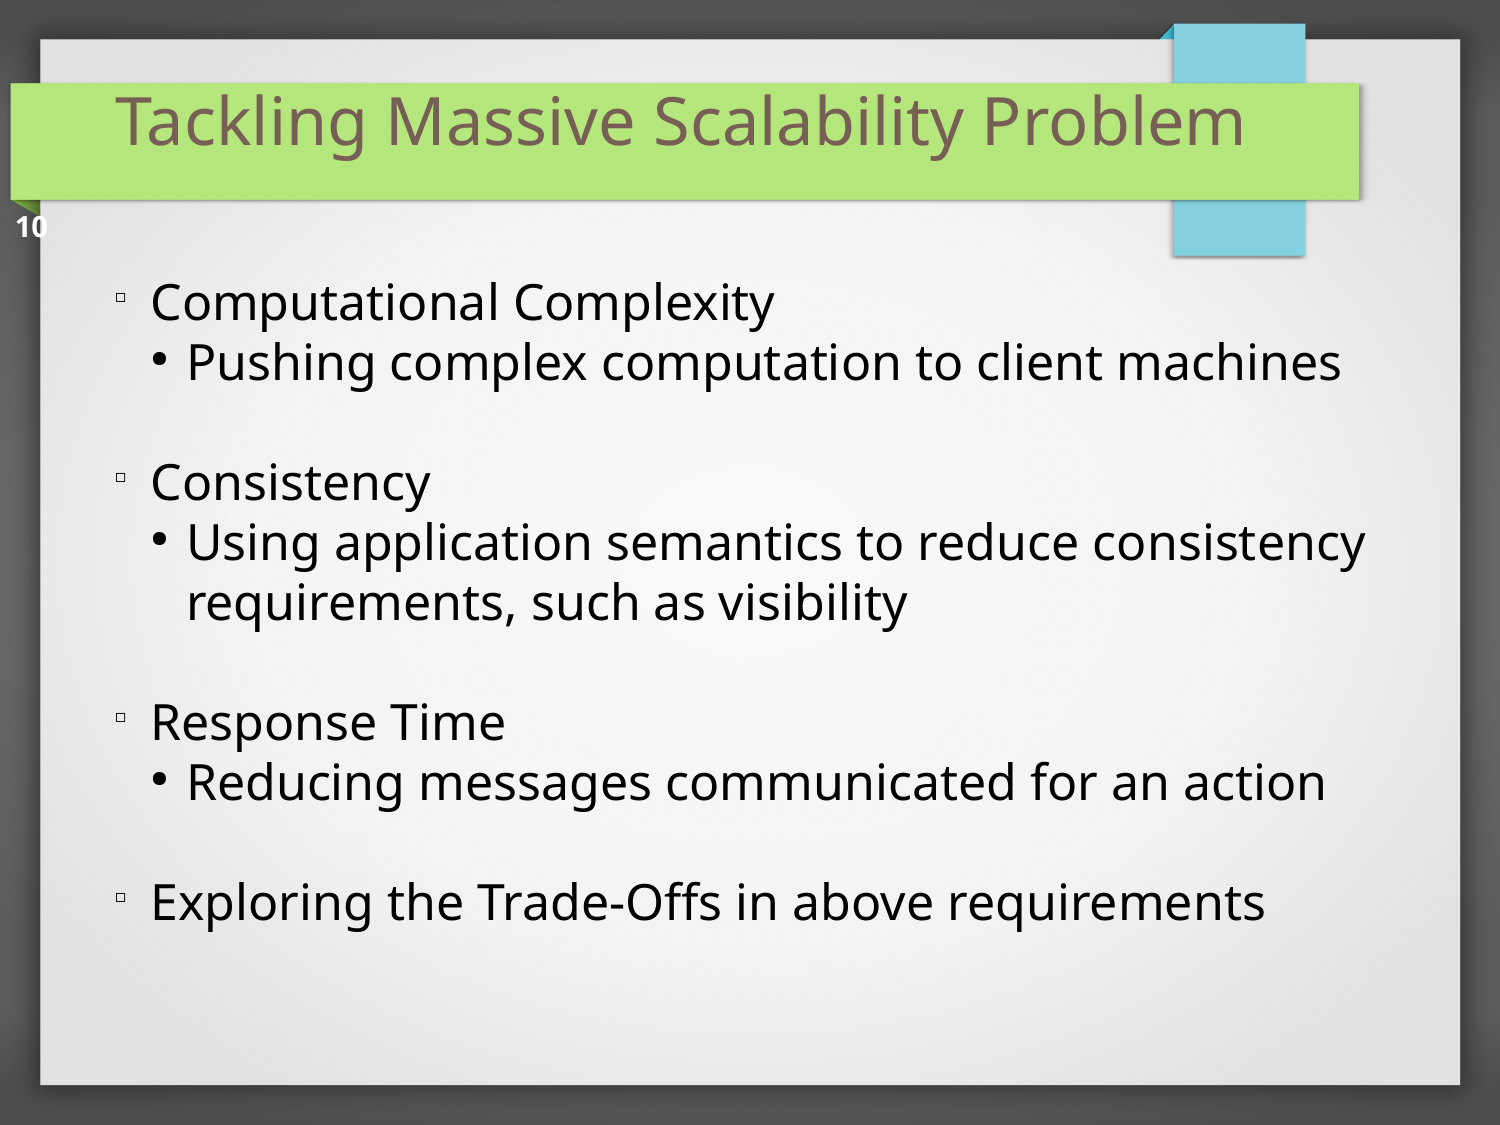

Tackling Massive Scalability Problem
Computational Complexity
Pushing complex computation to client machines
Consistency
Using application semantics to reduce consistency requirements, such as visibility
Response Time
Reducing messages communicated for an action
Exploring the Trade-Offs in above requirements